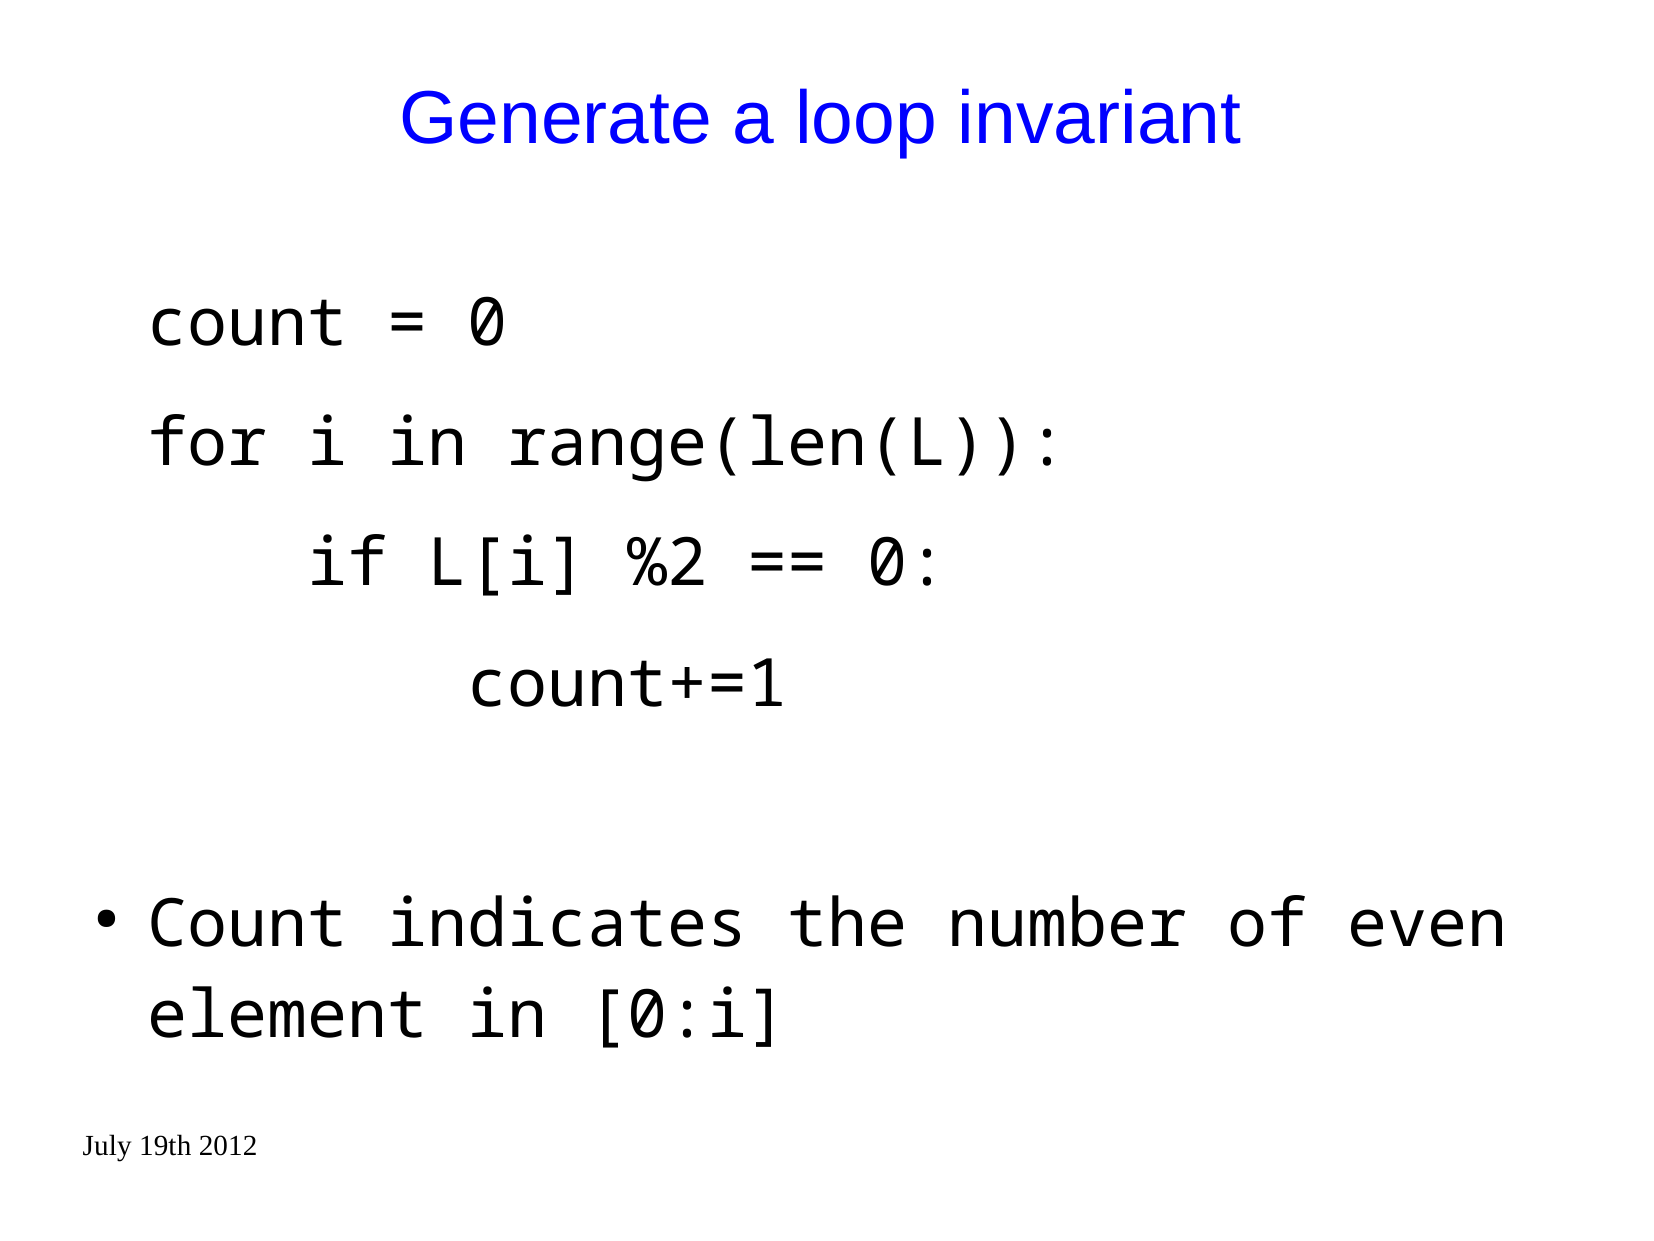

# Generate a loop invariant
count = 0
for i in range(len(L)):
 if L[i] %2 == 0:
 count+=1
Count indicates the number of even element in [0:i]
July 19th 2012